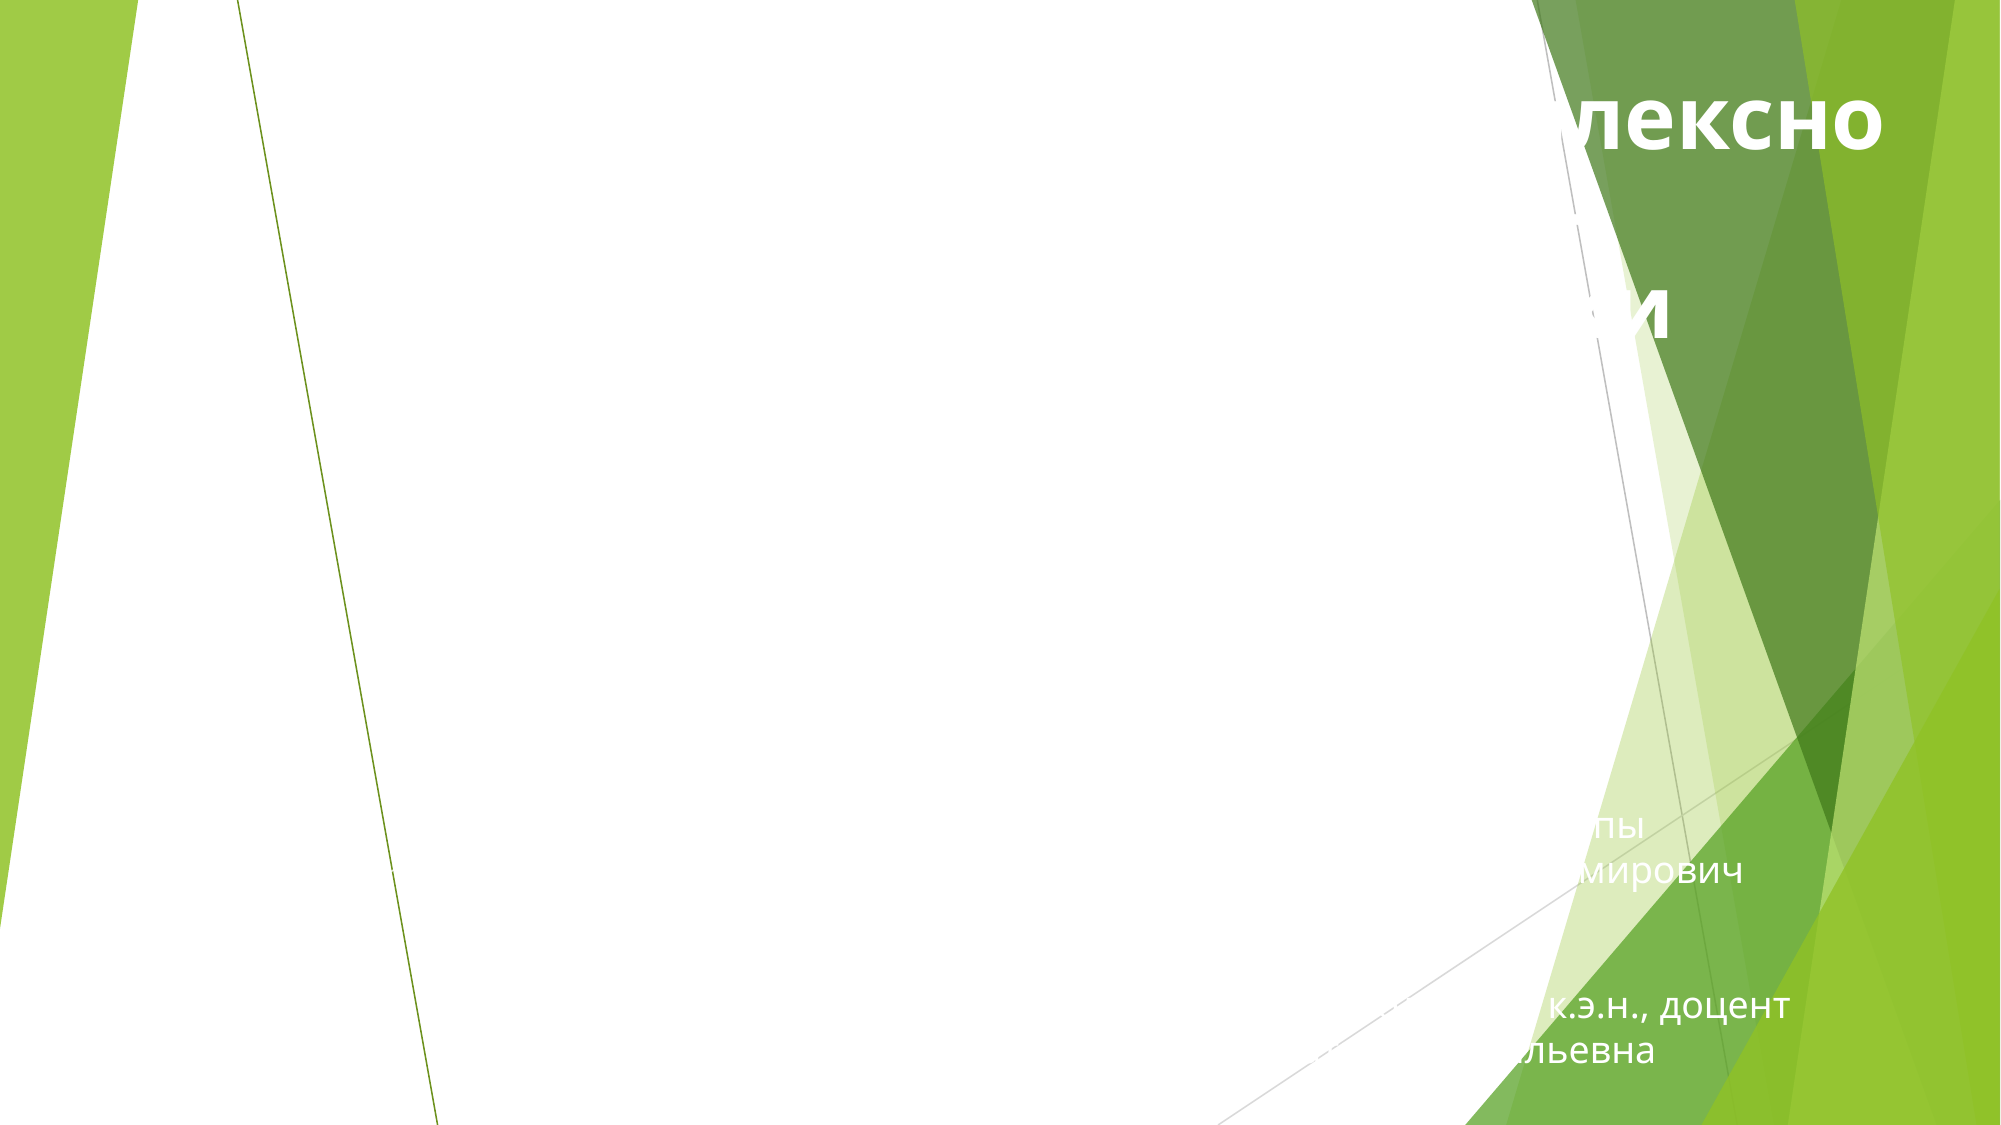

# Создание базы комплексного ремонта дорожно-строительной техники (ДСТ) на базе ОП «ТехСервис-Омск»
Выполнил: слушатель группы
Гетманец Валентин Владимирович
Научный руководитель: к.э.н., доцент Конорева Татьяна Васильевна